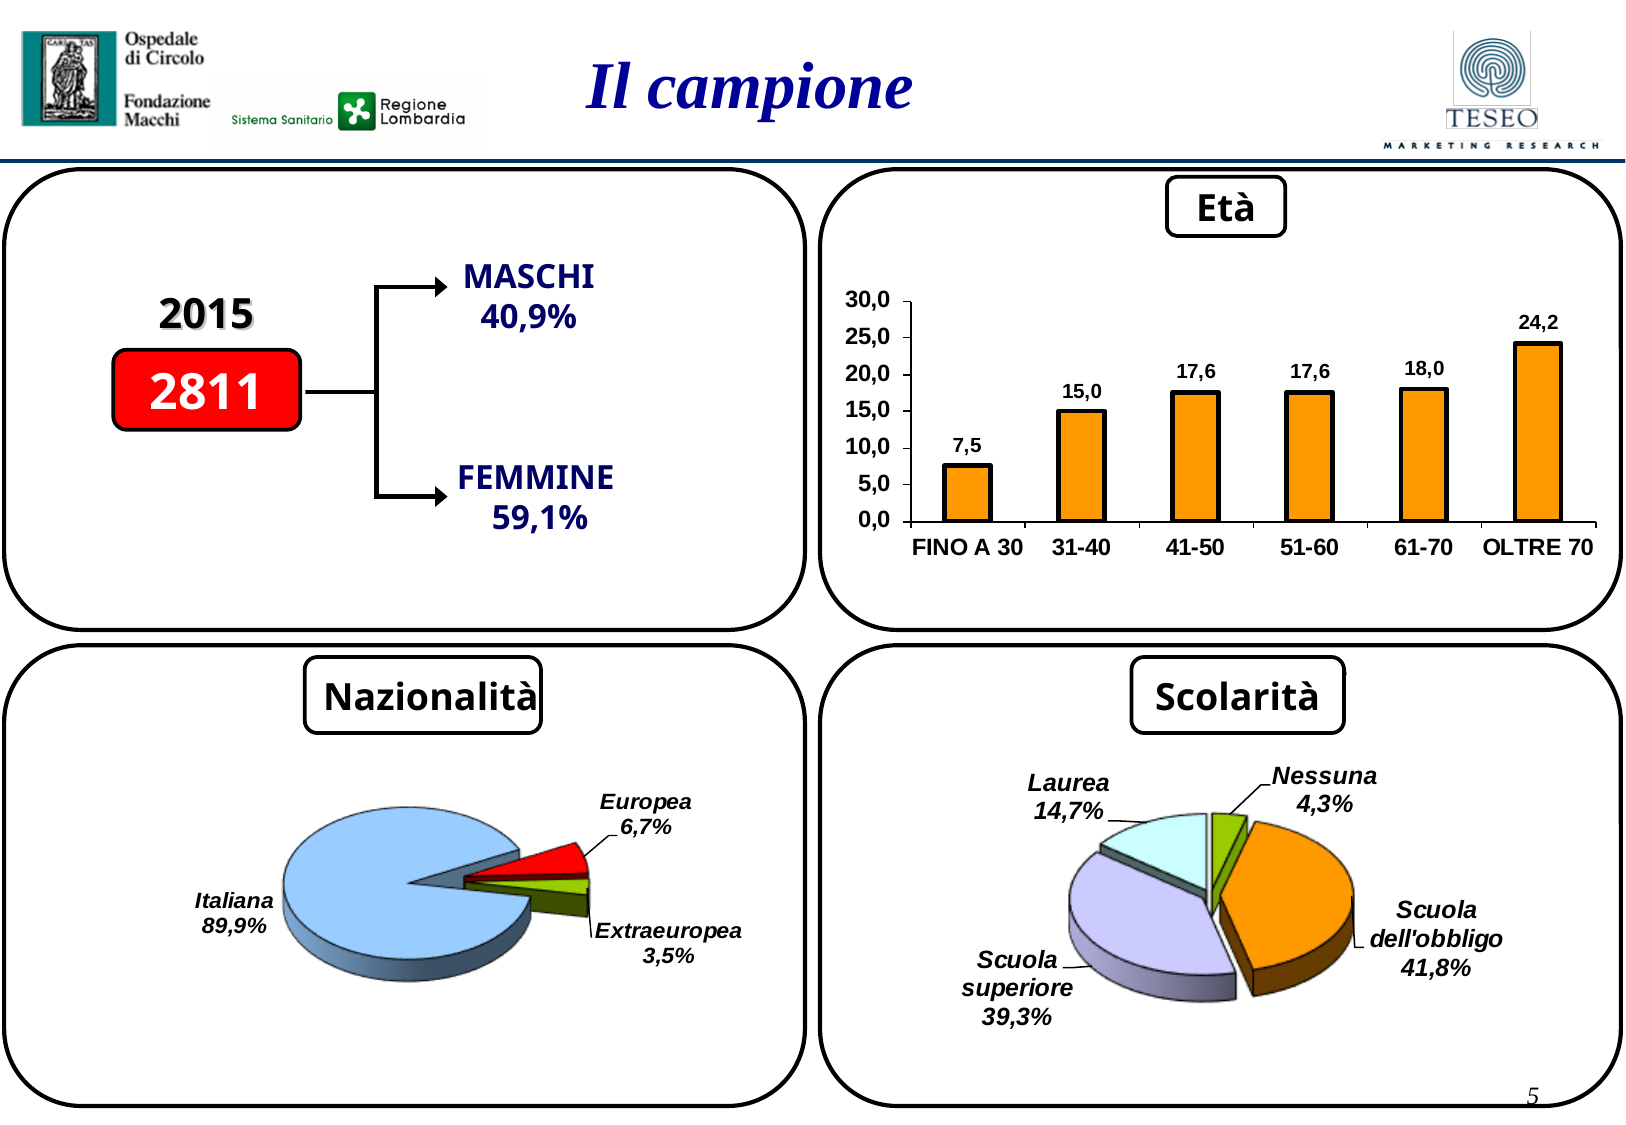

Il campione
Età
MASCHI
40,9%
2015
2811
FEMMINE
59,1%
Nazionalità
Scolarità